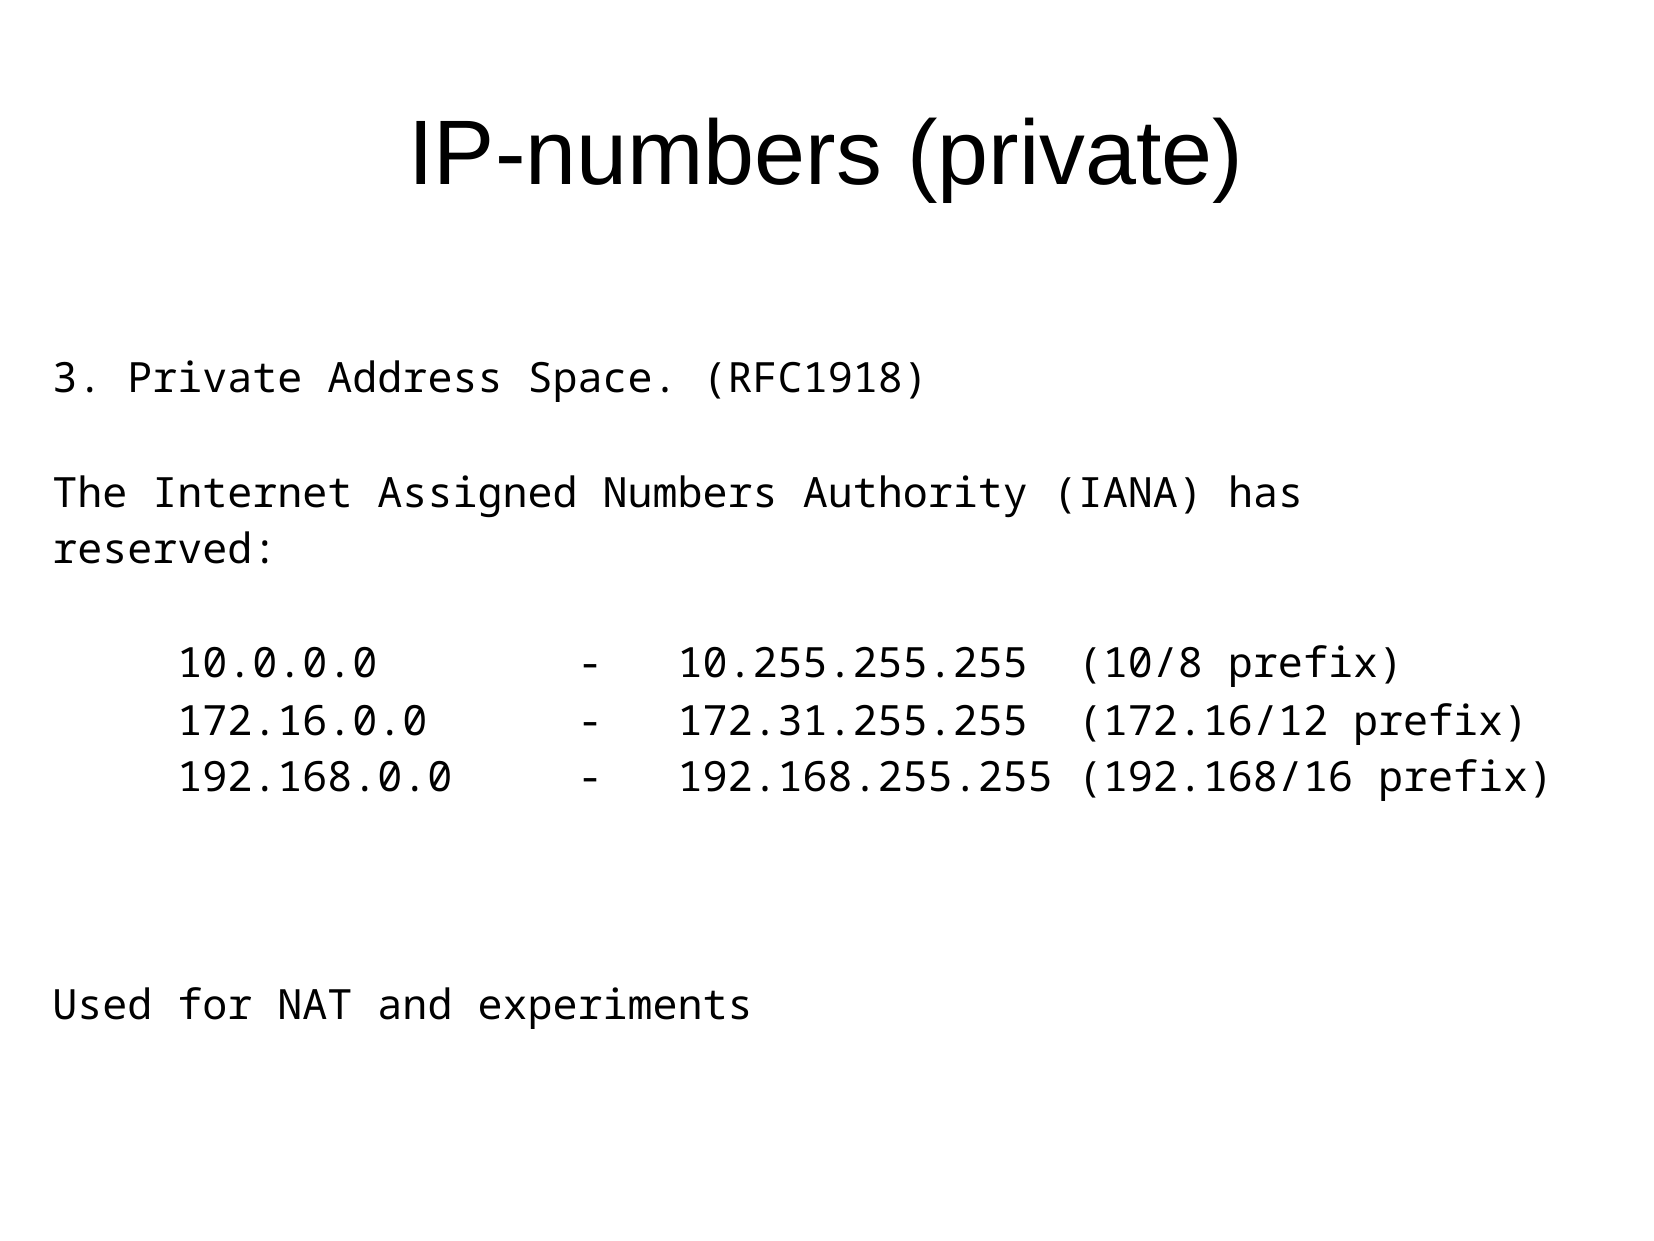

# IP-numbers (private)
3. Private Address Space. (RFC1918)
The Internet Assigned Numbers Authority (IANA) has 	 reserved:
 10.0.0.0 - 10.255.255.255 (10/8 prefix)
 172.16.0.0 - 172.31.255.255 (172.16/12 prefix)
 192.168.0.0 - 192.168.255.255 (192.168/16 prefix)
Used for NAT and experiments